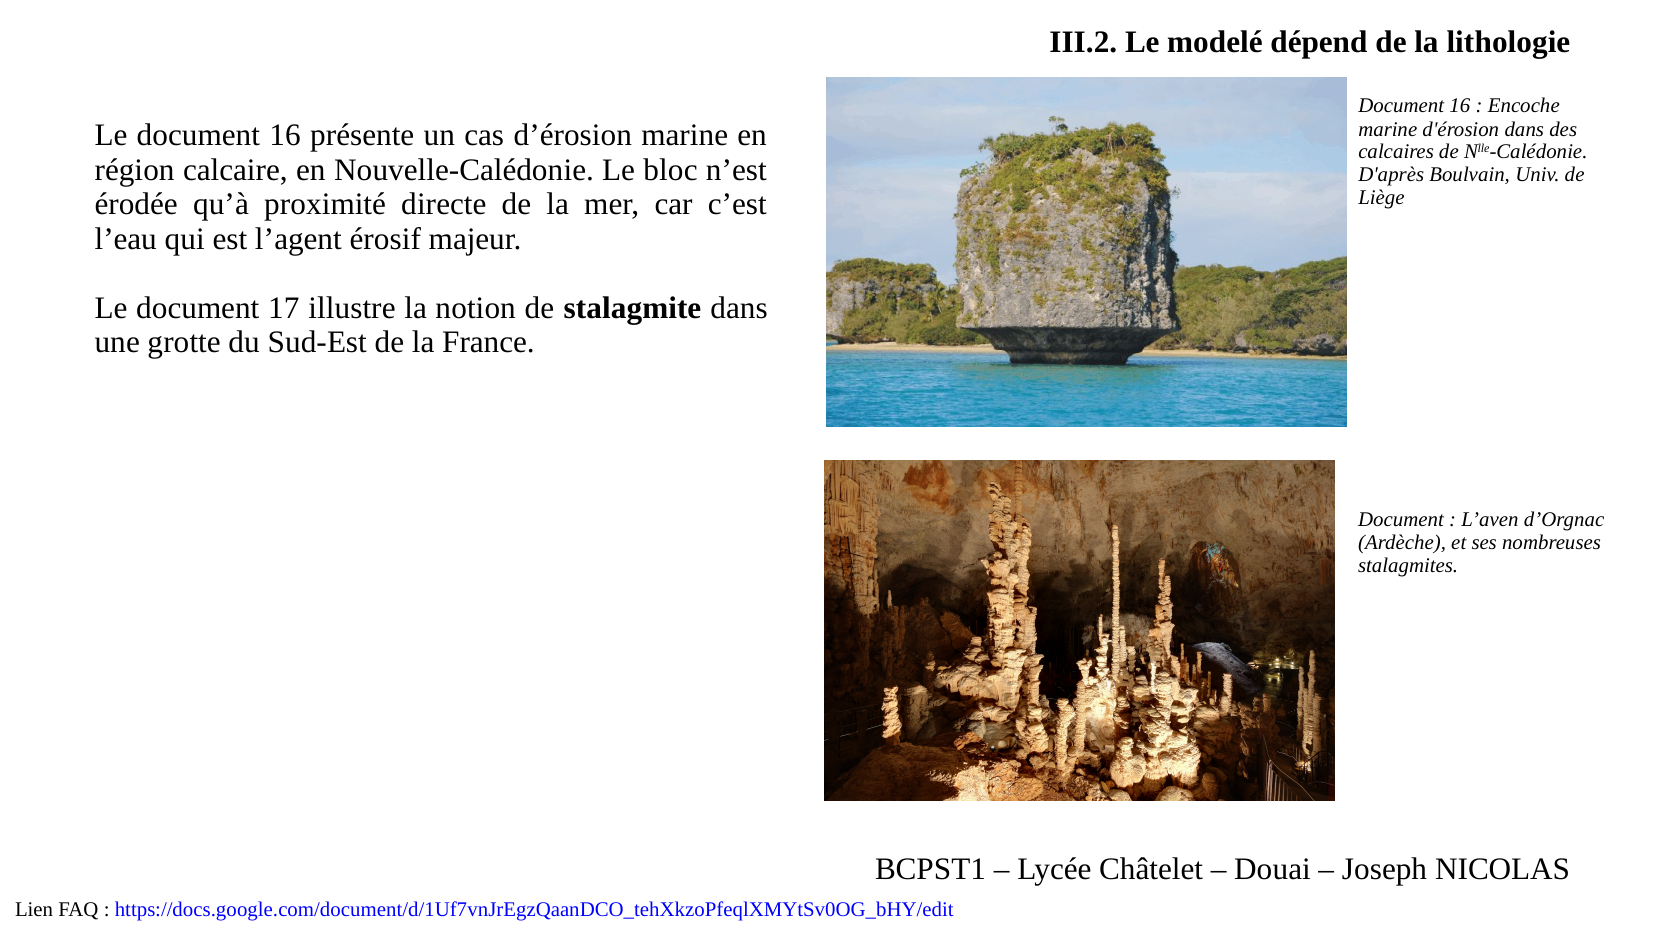

III.2. Le modelé dépend de la lithologie
Document 16 : Encoche marine d'érosion dans des calcaires de Nlle-Calédonie. D'après Boulvain, Univ. de Liège
Le document 16 présente un cas d’érosion marine en région calcaire, en Nouvelle-Calédonie. Le bloc n’est érodée qu’à proximité directe de la mer, car c’est l’eau qui est l’agent érosif majeur.
Le document 17 illustre la notion de stalagmite dans une grotte du Sud-Est de la France.
Document : L’aven d’Orgnac (Ardèche), et ses nombreuses stalagmites.
BCPST1 – Lycée Châtelet – Douai – Joseph NICOLAS
Lien FAQ : https://docs.google.com/document/d/1Uf7vnJrEgzQaanDCO_tehXkzoPfeqlXMYtSv0OG_bHY/edit